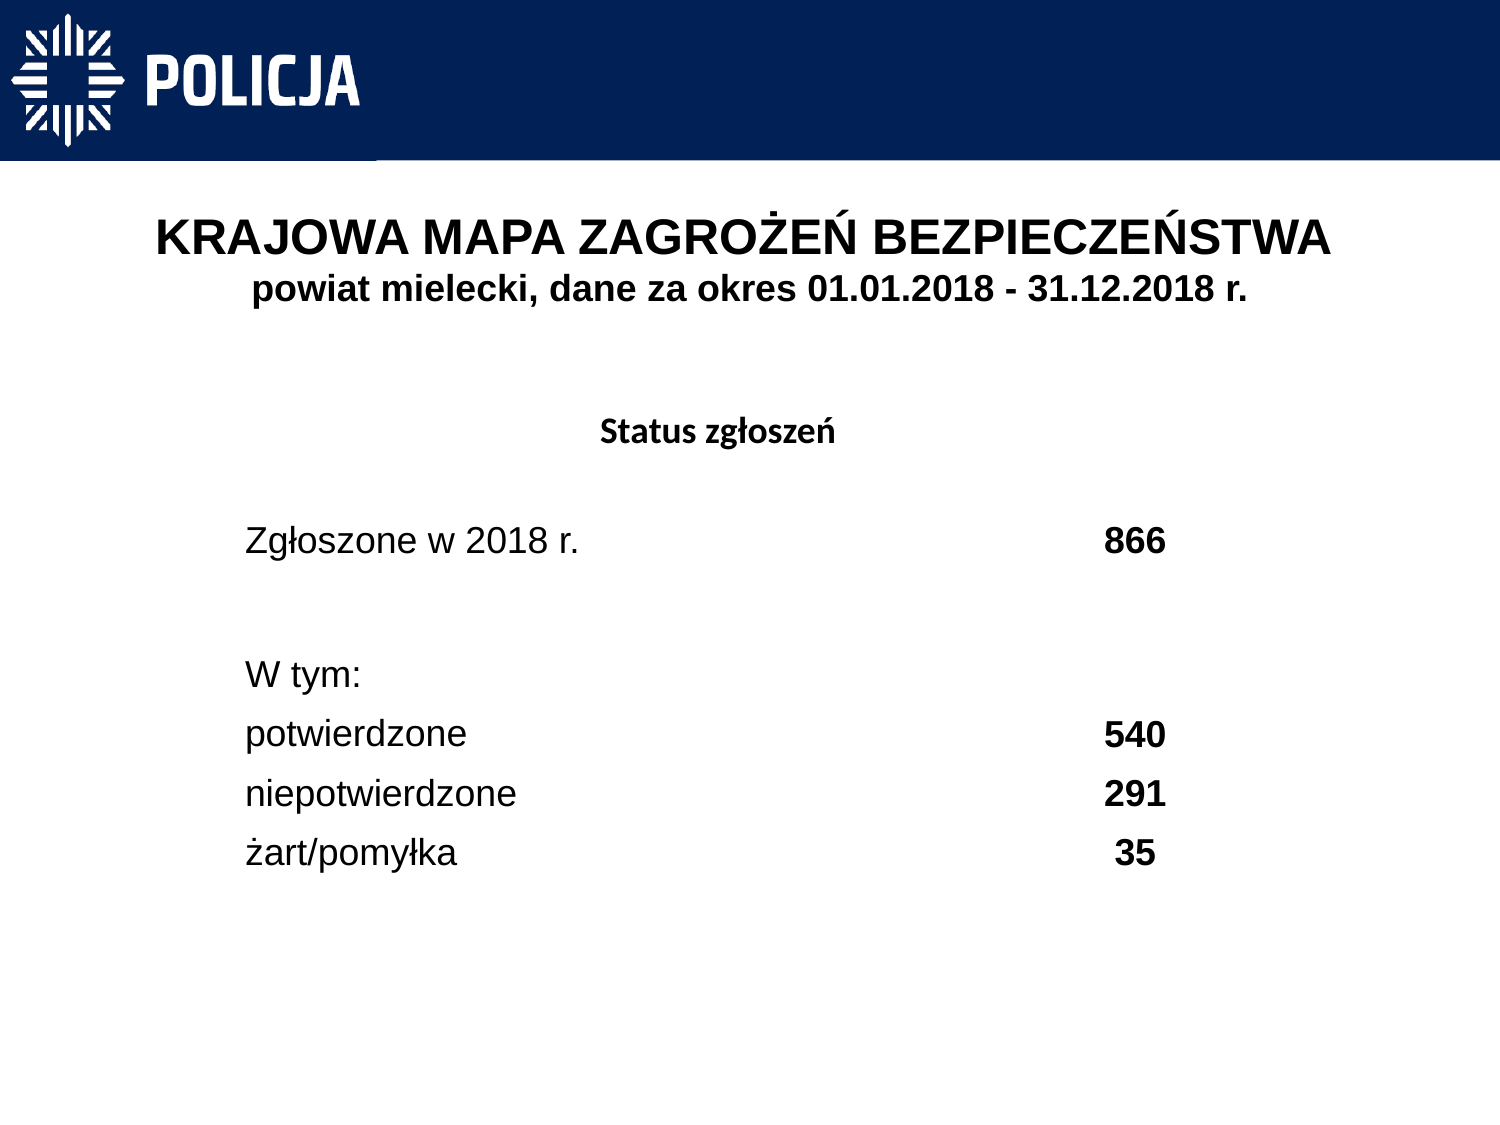

KRAJOWA MAPA ZAGROŻEŃ BEZPIECZEŃSTWA
powiat mielecki, dane za okres 01.01.2018 - 31.12.2018 r.
Status zgłoszeń
| Zgłoszone w 2018 r. | 866 |
| --- | --- |
| W tym: potwierdzone niepotwierdzone żart/pomyłka | 540 291 35 |